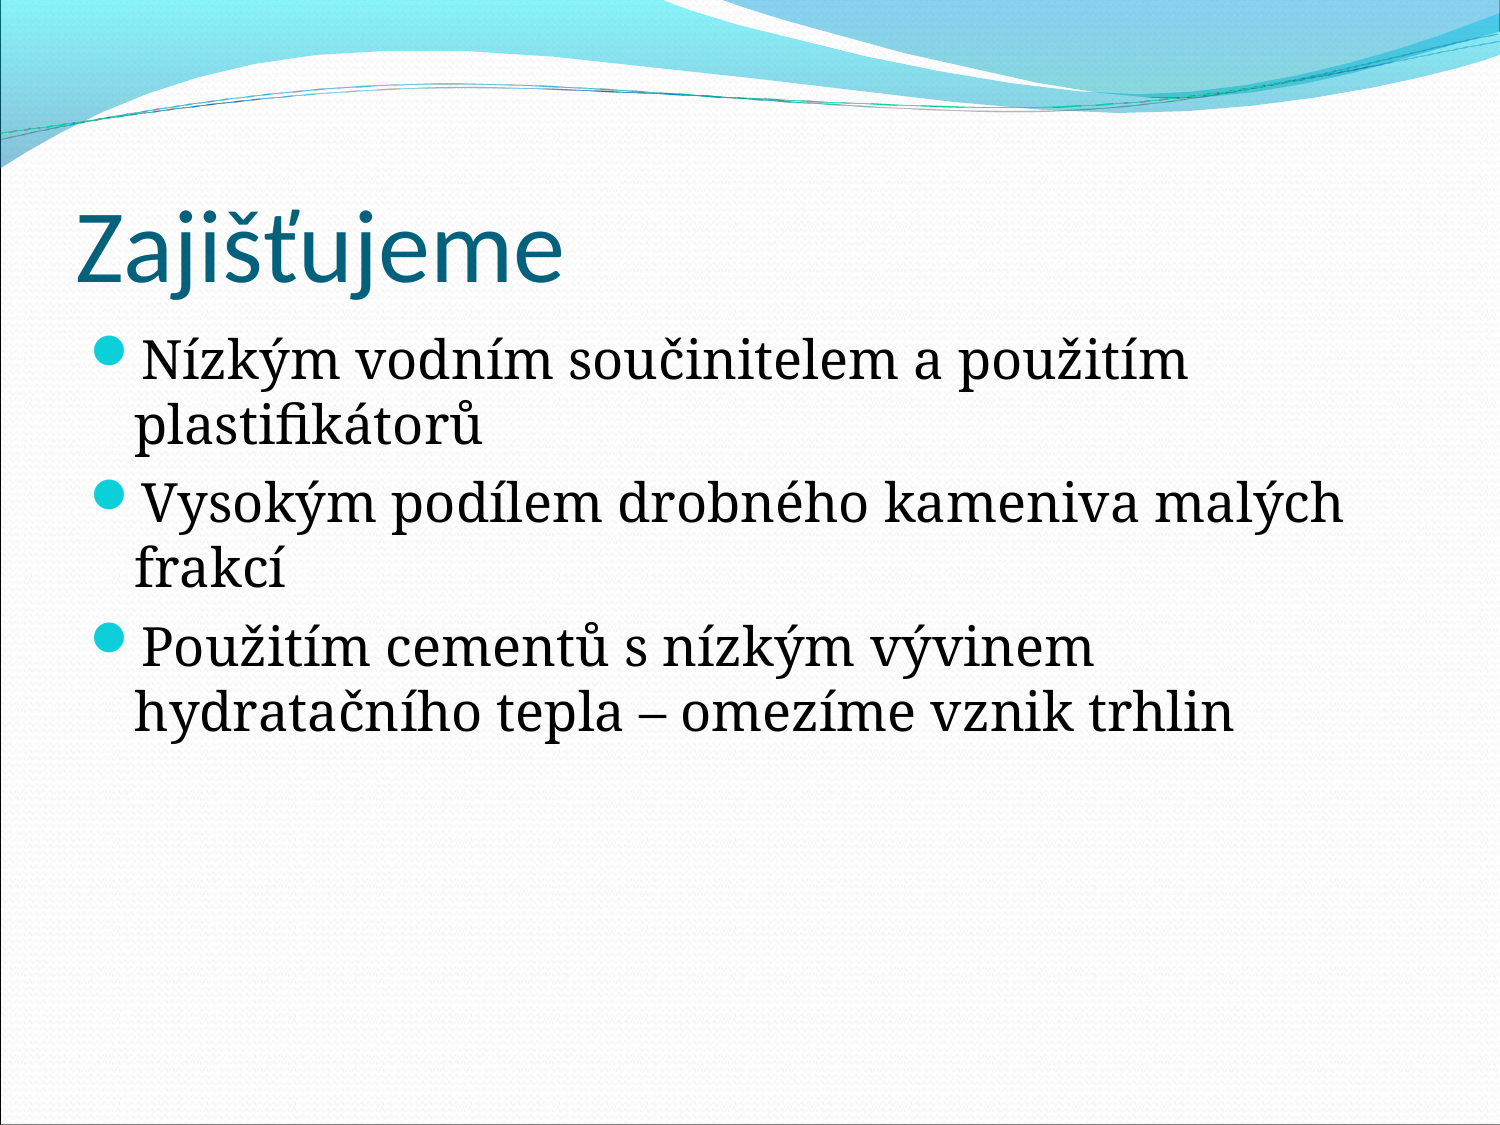

# Zajišťujeme
Nízkým vodním součinitelem a použitím plastifikátorů
Vysokým podílem drobného kameniva malých frakcí
Použitím cementů s nízkým vývinem hydratačního tepla – omezíme vznik trhlin